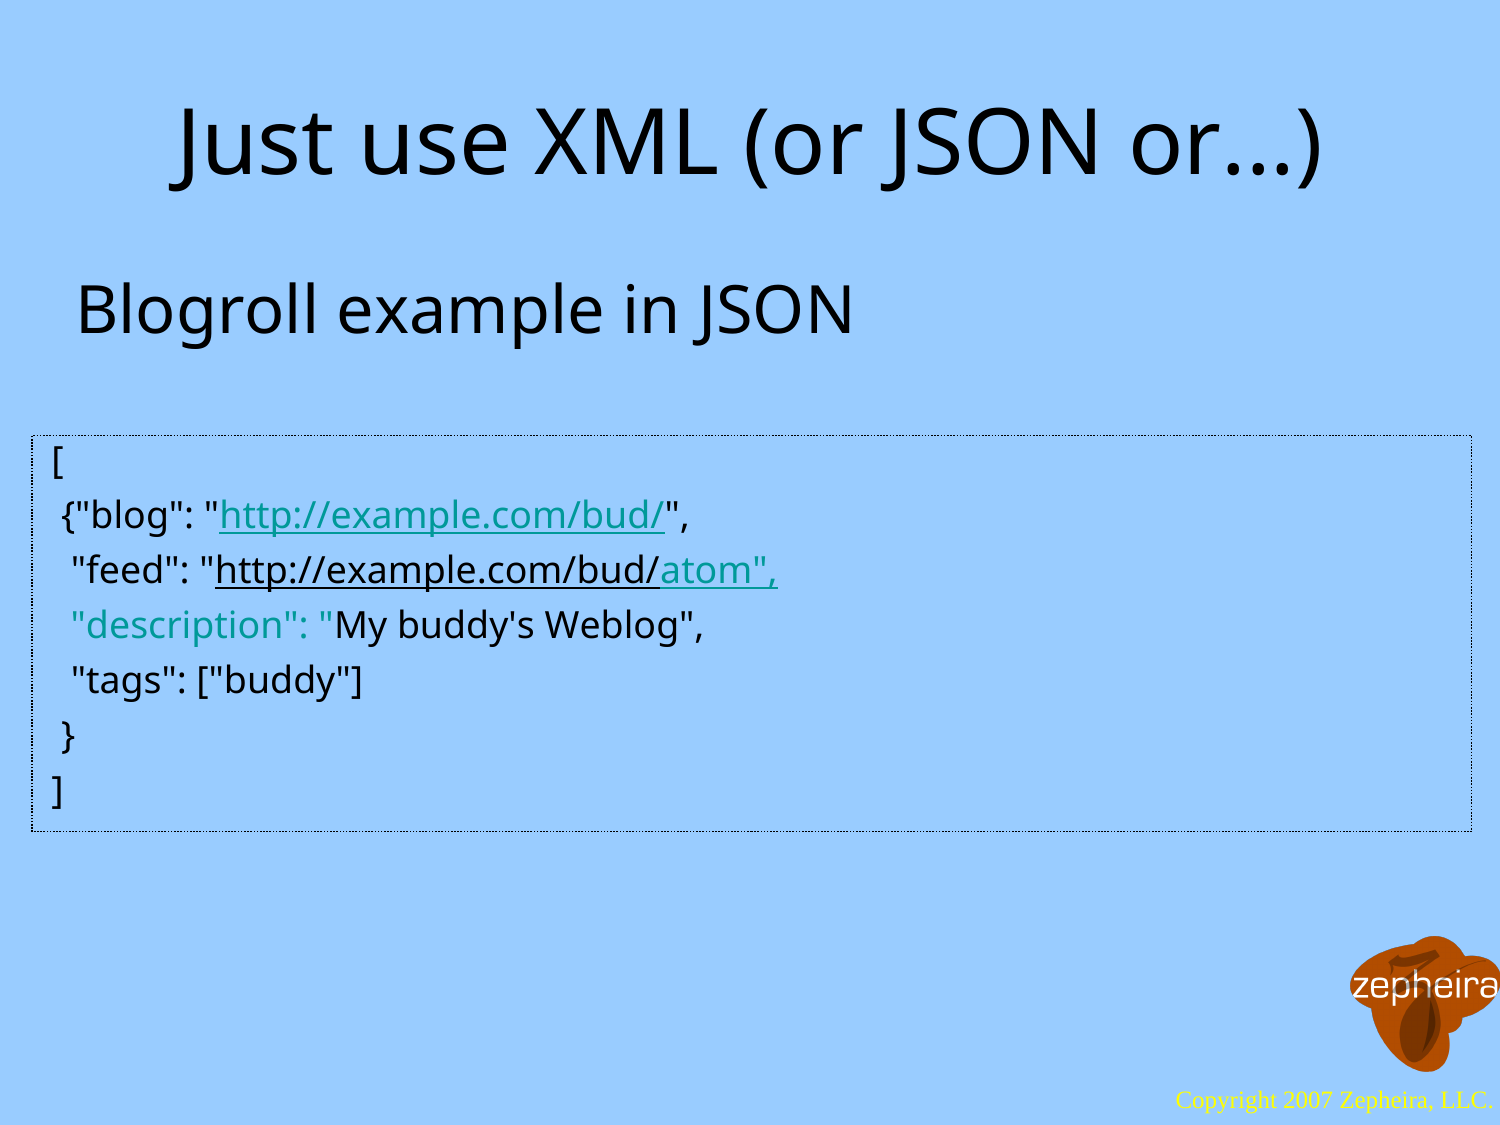

# Just use XML (or JSON or...)
Blogroll example in JSON
 [
 {"blog": "http://example.com/bud/",
 "feed": "http://example.com/bud/atom",
 "description": "My buddy's Weblog",
 "tags": ["buddy"]
 }
 ]